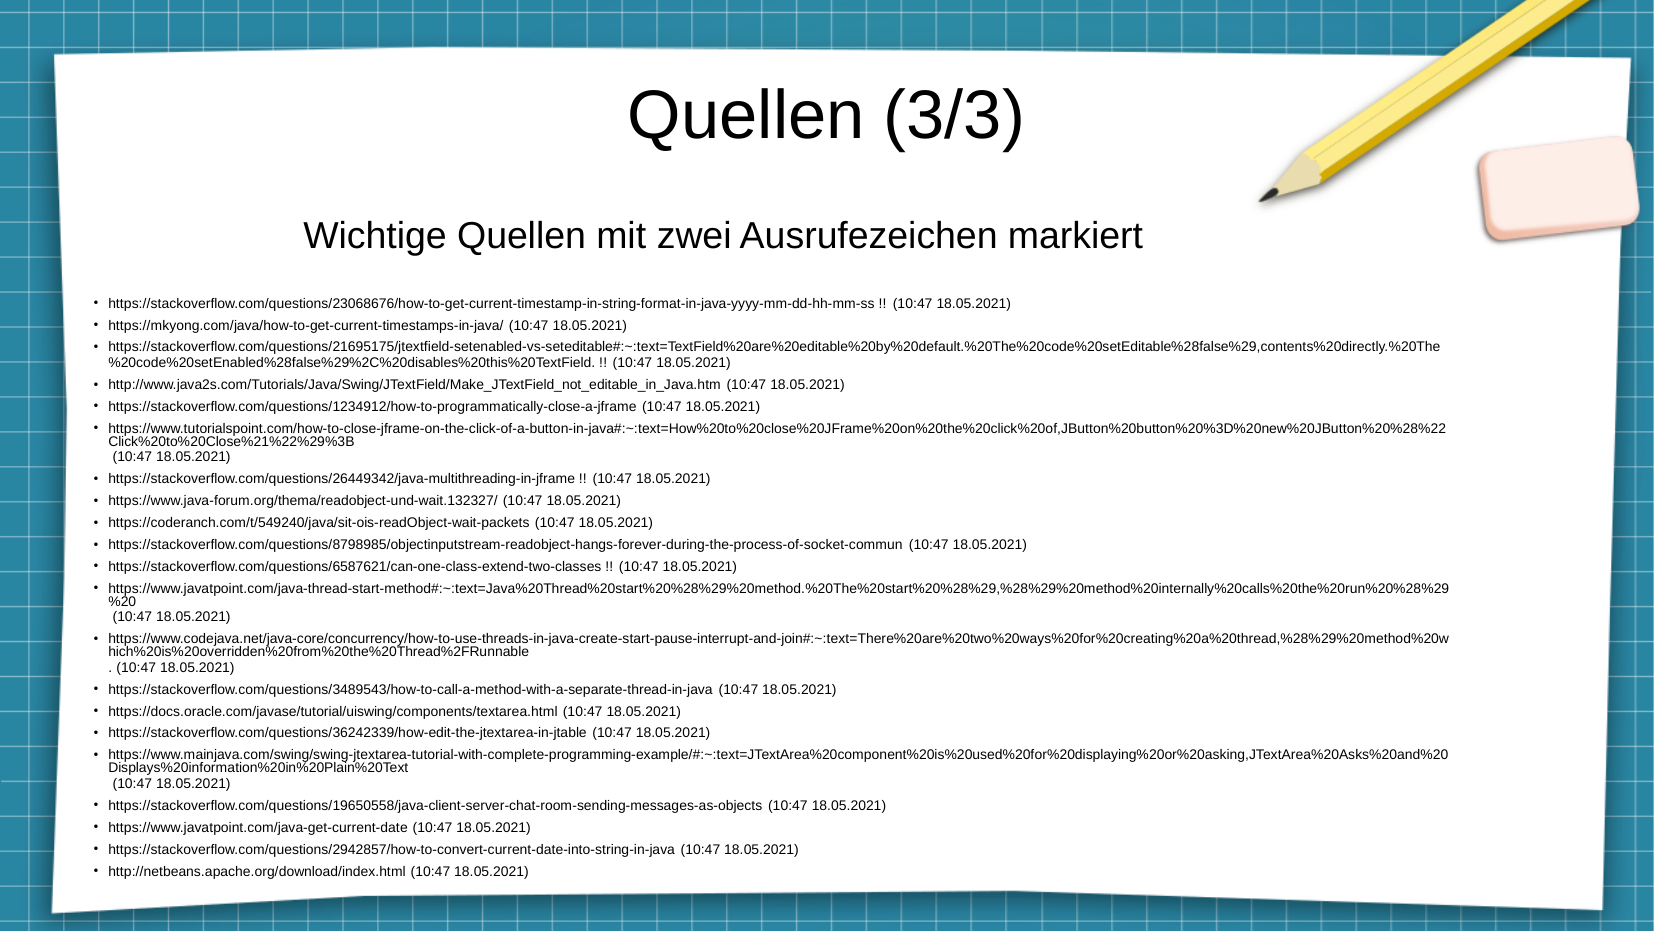

# Quellen (3/3)
Wichtige Quellen mit zwei Ausrufezeichen markiert
https://stackoverflow.com/questions/23068676/how-to-get-current-timestamp-in-string-format-in-java-yyyy-mm-dd-hh-mm-ss !! (10:47 18.05.2021)
https://mkyong.com/java/how-to-get-current-timestamps-in-java/ (10:47 18.05.2021)
https://stackoverflow.com/questions/21695175/jtextfield-setenabled-vs-seteditable#:~:text=TextField%20are%20editable%20by%20default.%20The%20code%20setEditable%28false%29,contents%20directly.%20The%20code%20setEnabled%28false%29%2C%20disables%20this%20TextField. !! (10:47 18.05.2021)
http://www.java2s.com/Tutorials/Java/Swing/JTextField/Make_JTextField_not_editable_in_Java.htm (10:47 18.05.2021)
https://stackoverflow.com/questions/1234912/how-to-programmatically-close-a-jframe (10:47 18.05.2021)
https://www.tutorialspoint.com/how-to-close-jframe-on-the-click-of-a-button-in-java#:~:text=How%20to%20close%20JFrame%20on%20the%20click%20of,JButton%20button%20%3D%20new%20JButton%20%28%22Click%20to%20Close%21%22%29%3B (10:47 18.05.2021)
https://stackoverflow.com/questions/26449342/java-multithreading-in-jframe !! (10:47 18.05.2021)
https://www.java-forum.org/thema/readobject-und-wait.132327/ (10:47 18.05.2021)
https://coderanch.com/t/549240/java/sit-ois-readObject-wait-packets (10:47 18.05.2021)
https://stackoverflow.com/questions/8798985/objectinputstream-readobject-hangs-forever-during-the-process-of-socket-commun (10:47 18.05.2021)
https://stackoverflow.com/questions/6587621/can-one-class-extend-two-classes !! (10:47 18.05.2021)
https://www.javatpoint.com/java-thread-start-method#:~:text=Java%20Thread%20start%20%28%29%20method.%20The%20start%20%28%29,%28%29%20method%20internally%20calls%20the%20run%20%28%29%20 (10:47 18.05.2021)
https://www.codejava.net/java-core/concurrency/how-to-use-threads-in-java-create-start-pause-interrupt-and-join#:~:text=There%20are%20two%20ways%20for%20creating%20a%20thread,%28%29%20method%20which%20is%20overridden%20from%20the%20Thread%2FRunnable. (10:47 18.05.2021)
https://stackoverflow.com/questions/3489543/how-to-call-a-method-with-a-separate-thread-in-java (10:47 18.05.2021)
https://docs.oracle.com/javase/tutorial/uiswing/components/textarea.html (10:47 18.05.2021)
https://stackoverflow.com/questions/36242339/how-edit-the-jtextarea-in-jtable (10:47 18.05.2021)
https://www.mainjava.com/swing/swing-jtextarea-tutorial-with-complete-programming-example/#:~:text=JTextArea%20component%20is%20used%20for%20displaying%20or%20asking,JTextArea%20Asks%20and%20Displays%20information%20in%20Plain%20Text (10:47 18.05.2021)
https://stackoverflow.com/questions/19650558/java-client-server-chat-room-sending-messages-as-objects (10:47 18.05.2021)
https://www.javatpoint.com/java-get-current-date (10:47 18.05.2021)
https://stackoverflow.com/questions/2942857/how-to-convert-current-date-into-string-in-java (10:47 18.05.2021)
http://netbeans.apache.org/download/index.html (10:47 18.05.2021)